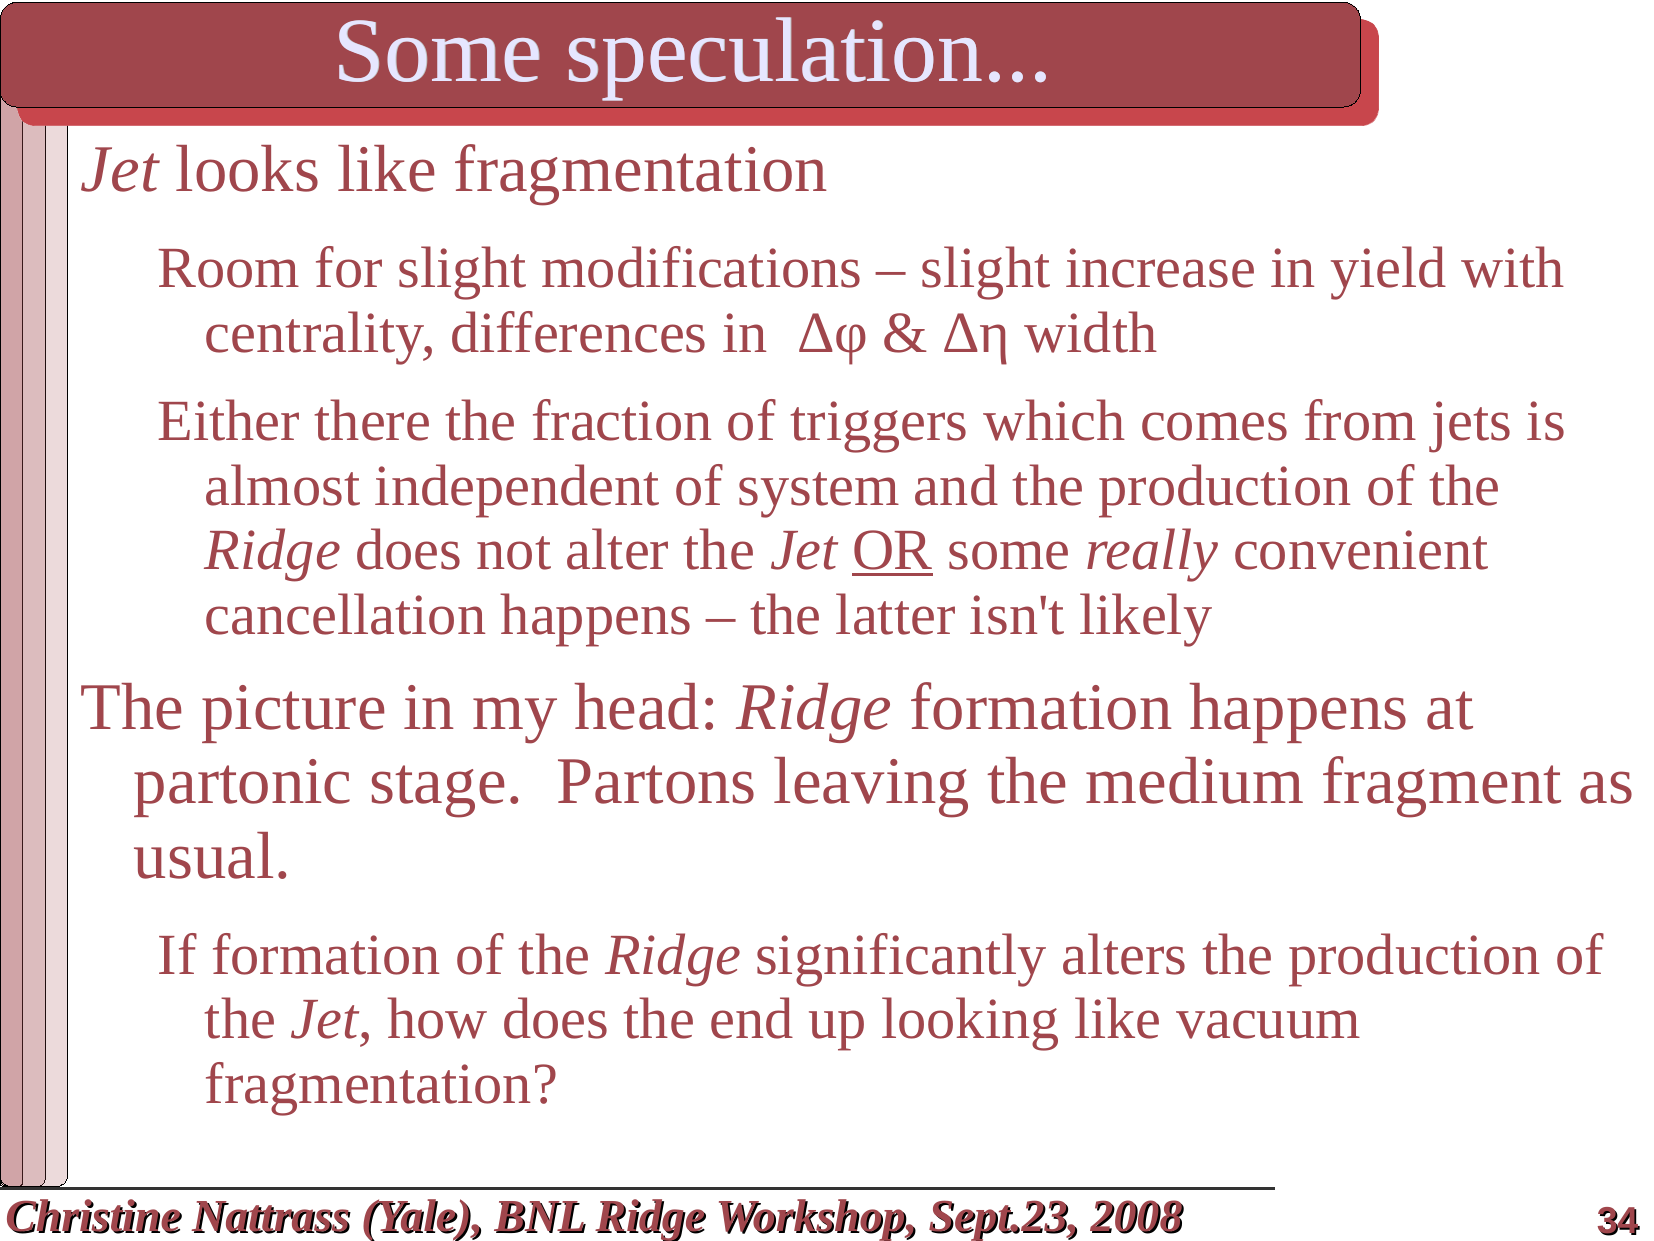

# Some speculation...
Jet looks like fragmentation
Room for slight modifications – slight increase in yield with centrality, differences in  Δφ & Δη width
Either there the fraction of triggers which comes from jets is almost independent of system and the production of the Ridge does not alter the Jet OR some really convenient cancellation happens – the latter isn't likely
The picture in my head: Ridge formation happens at partonic stage. Partons leaving the medium fragment as usual.
If formation of the Ridge significantly alters the production of the Jet, how does the end up looking like vacuum fragmentation?